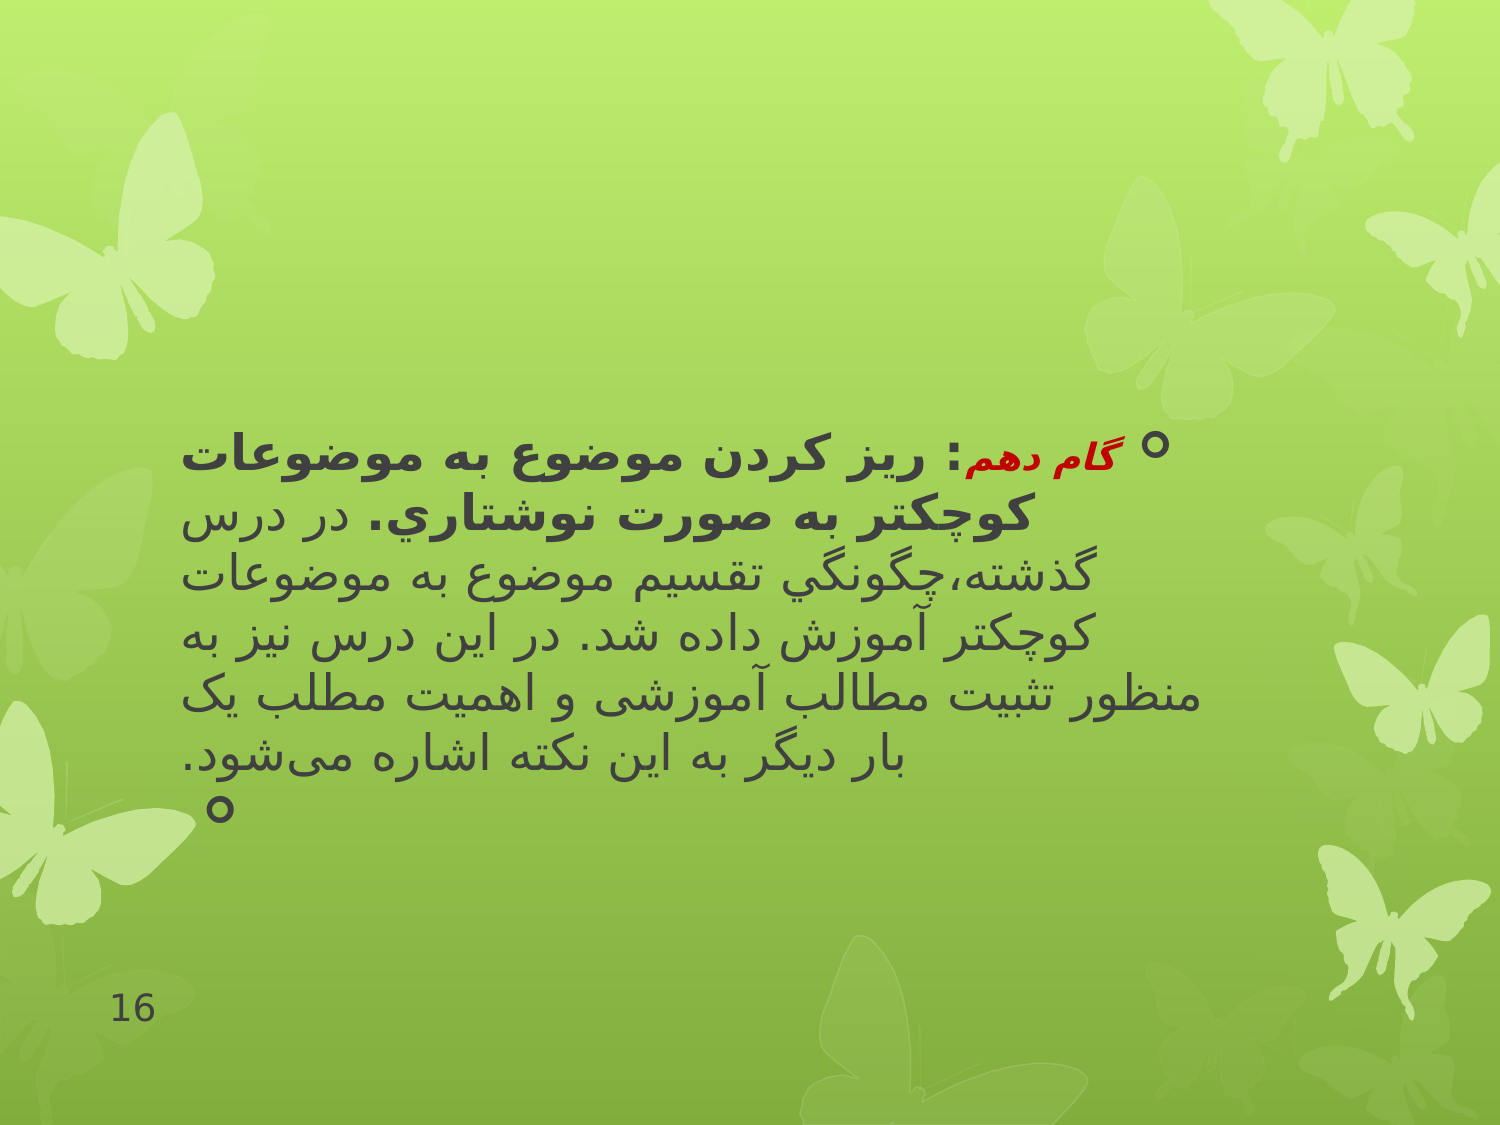

# گام دهم: ريز كردن موضوع به موضوعات كوچكتر به صورت نوشتاري. در درس گذشته،چگونگي تقسيم موضوع به موضوعات کوچکتر آموزش داده شد. در اين درس نیز به منظور تثبیت مطالب آموزشی و اهميت مطلب یک بار دیگر به این نکته اشاره می‌شود.